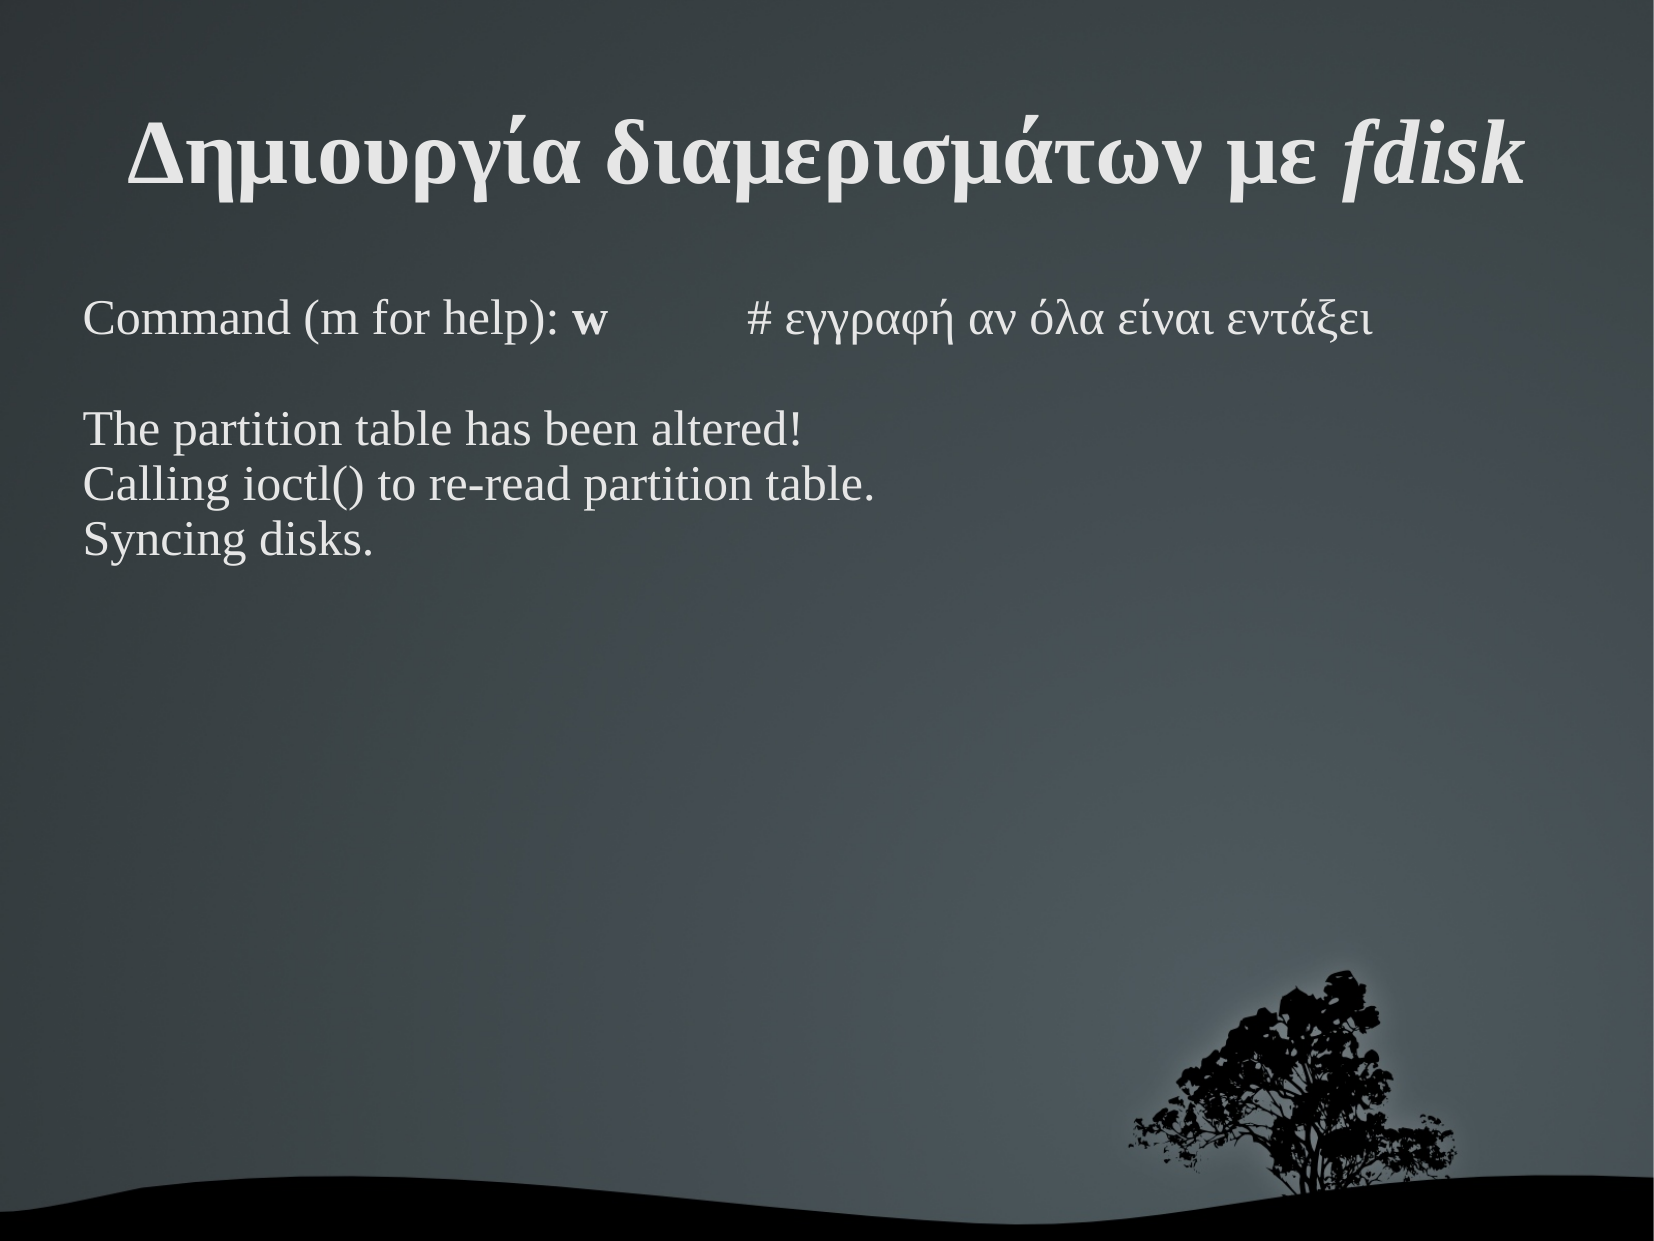

Δημιουργία διαμερισμάτων με fdisk
# Command (m for help): w 		# εγγραφή αν όλα είναι εντάξει
The partition table has been altered!
Calling ioctl() to re-read partition table.
Syncing disks.